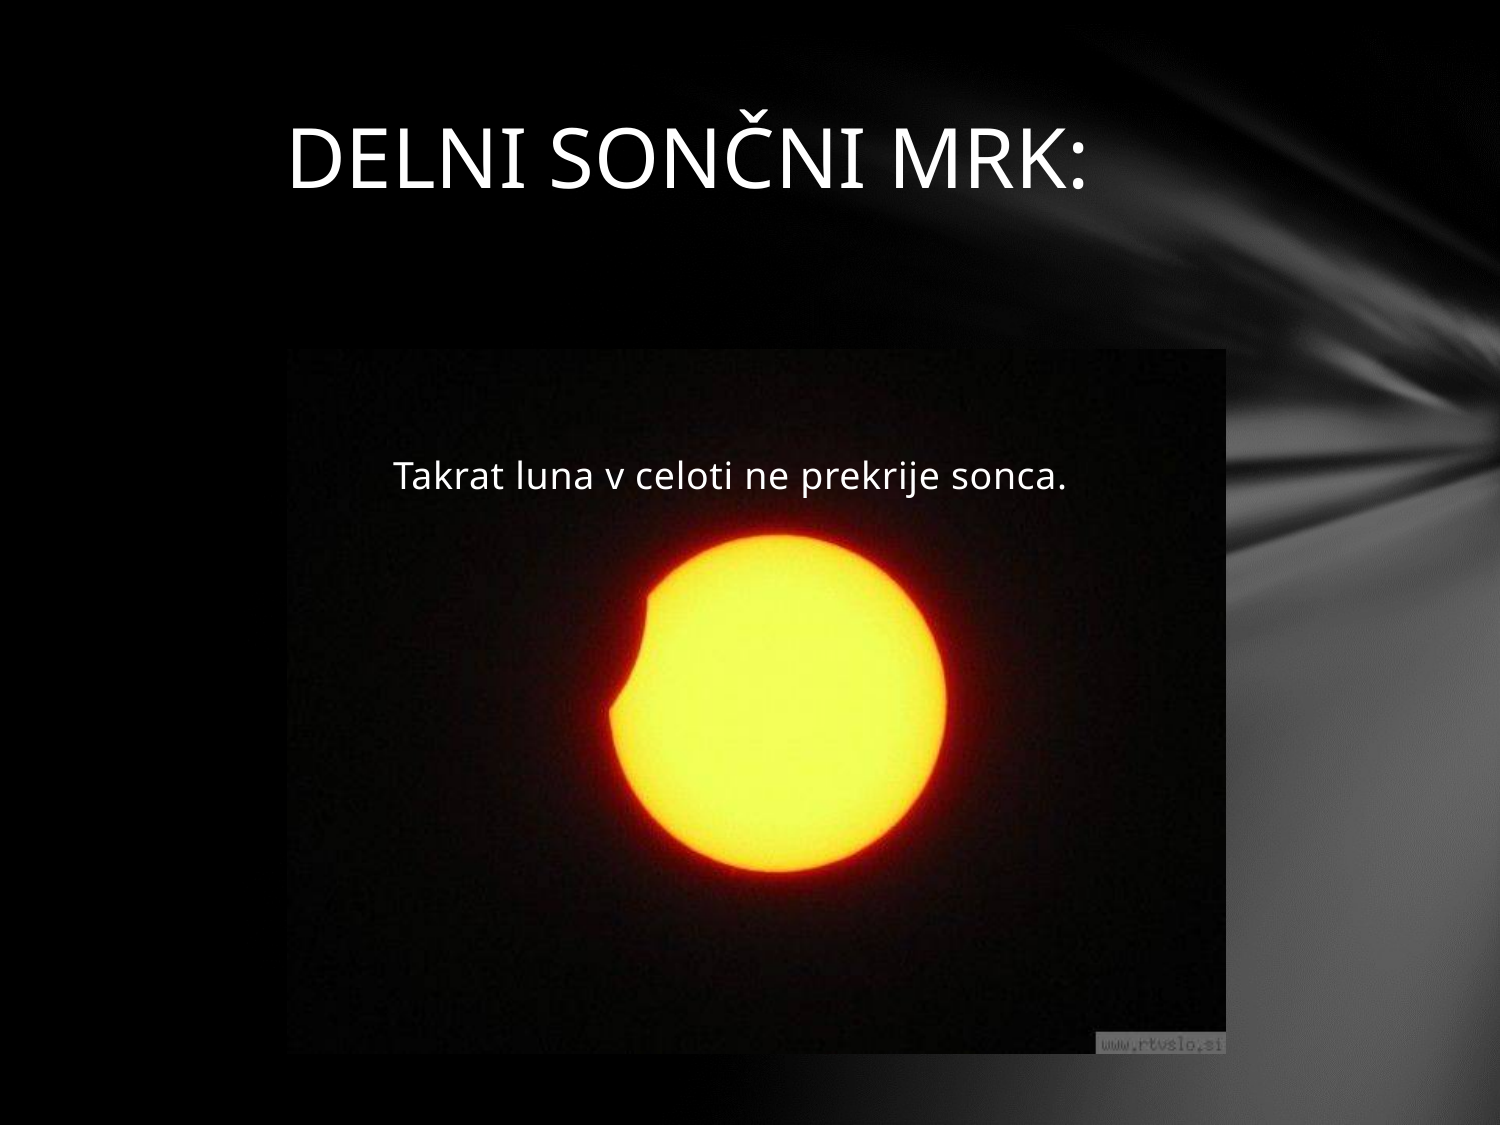

DELNI SONČNI MRK:
# Takrat luna v celoti ne prekrije sonca.